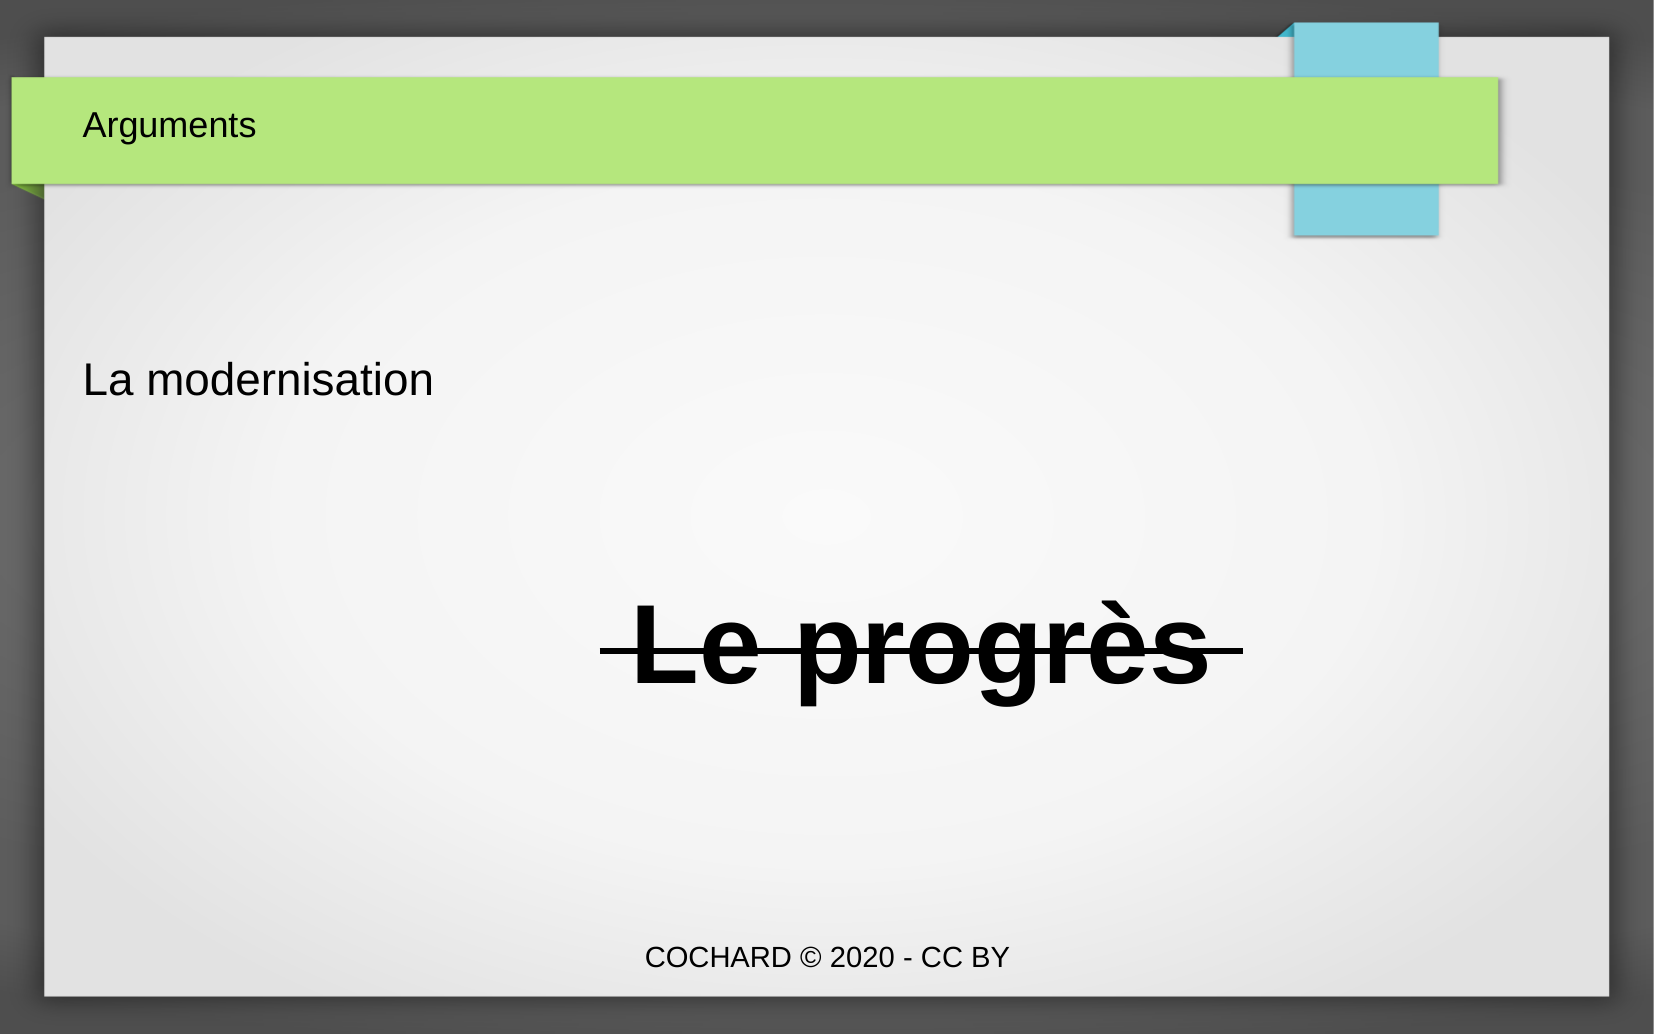

# Arguments
La modernisation
 Le progrès
COCHARD © 2020 - CC BY